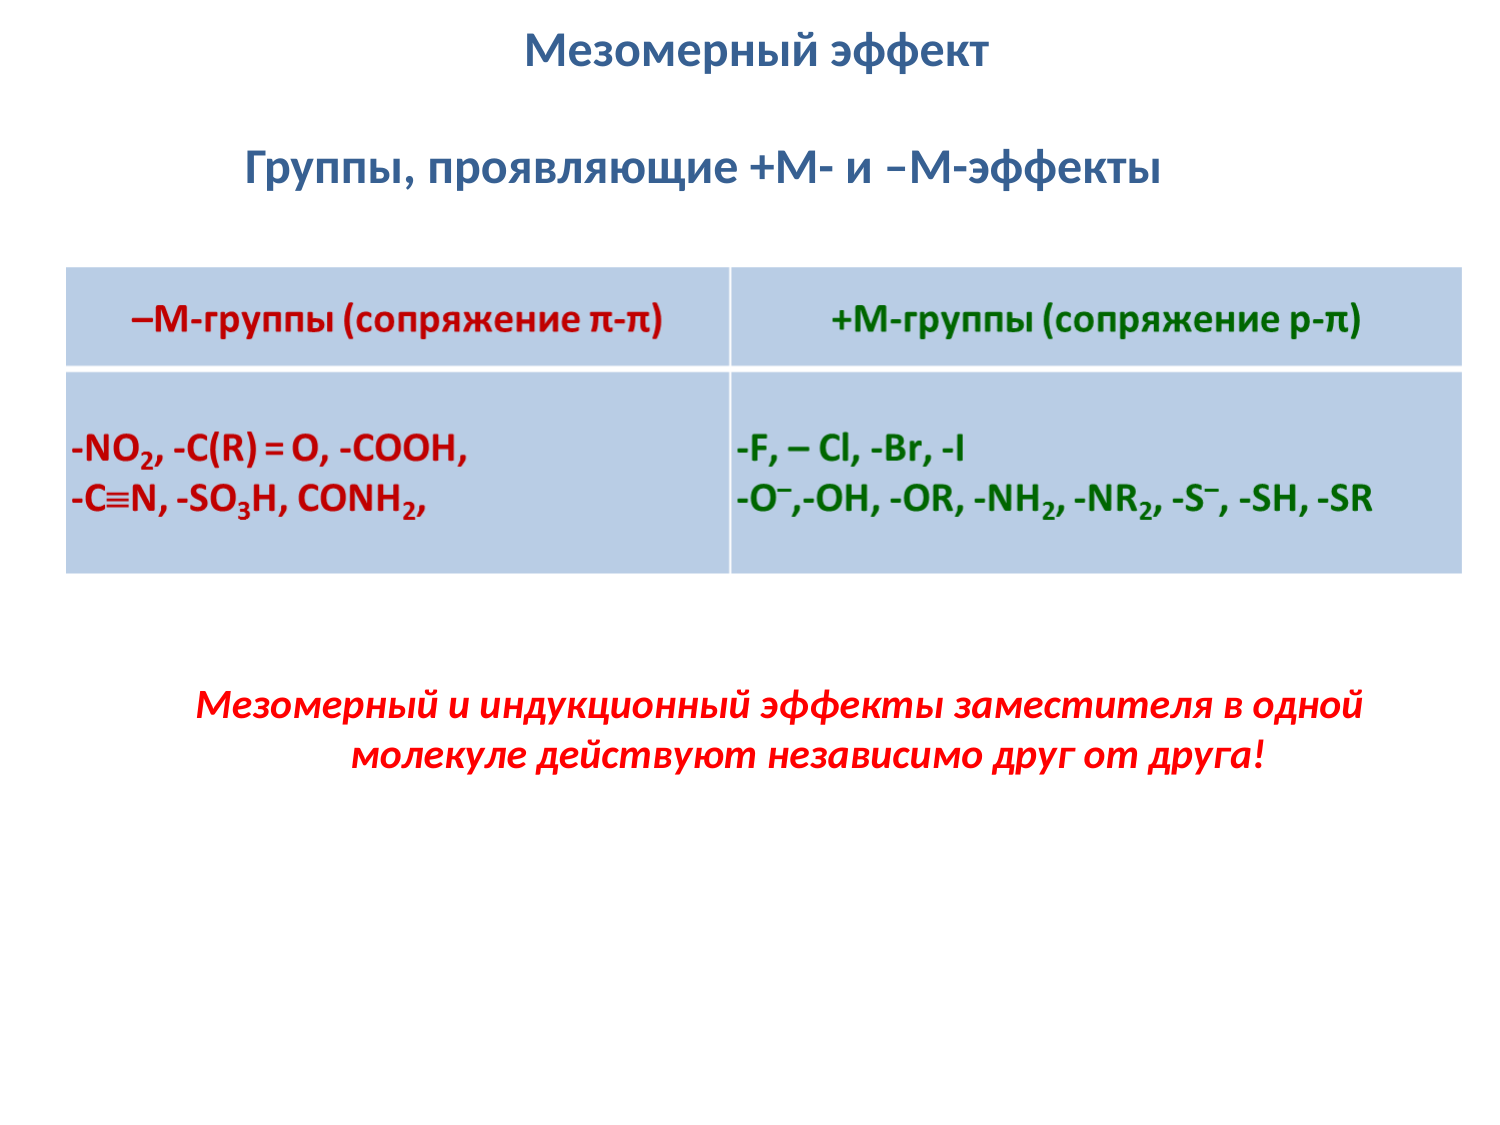

# Мезомерный эффект
Группы, проявляющие +М- и –М-эффекты
Мезомерный и индукционный эффекты заместителя в одной молекуле действуют независимо друг от друга!